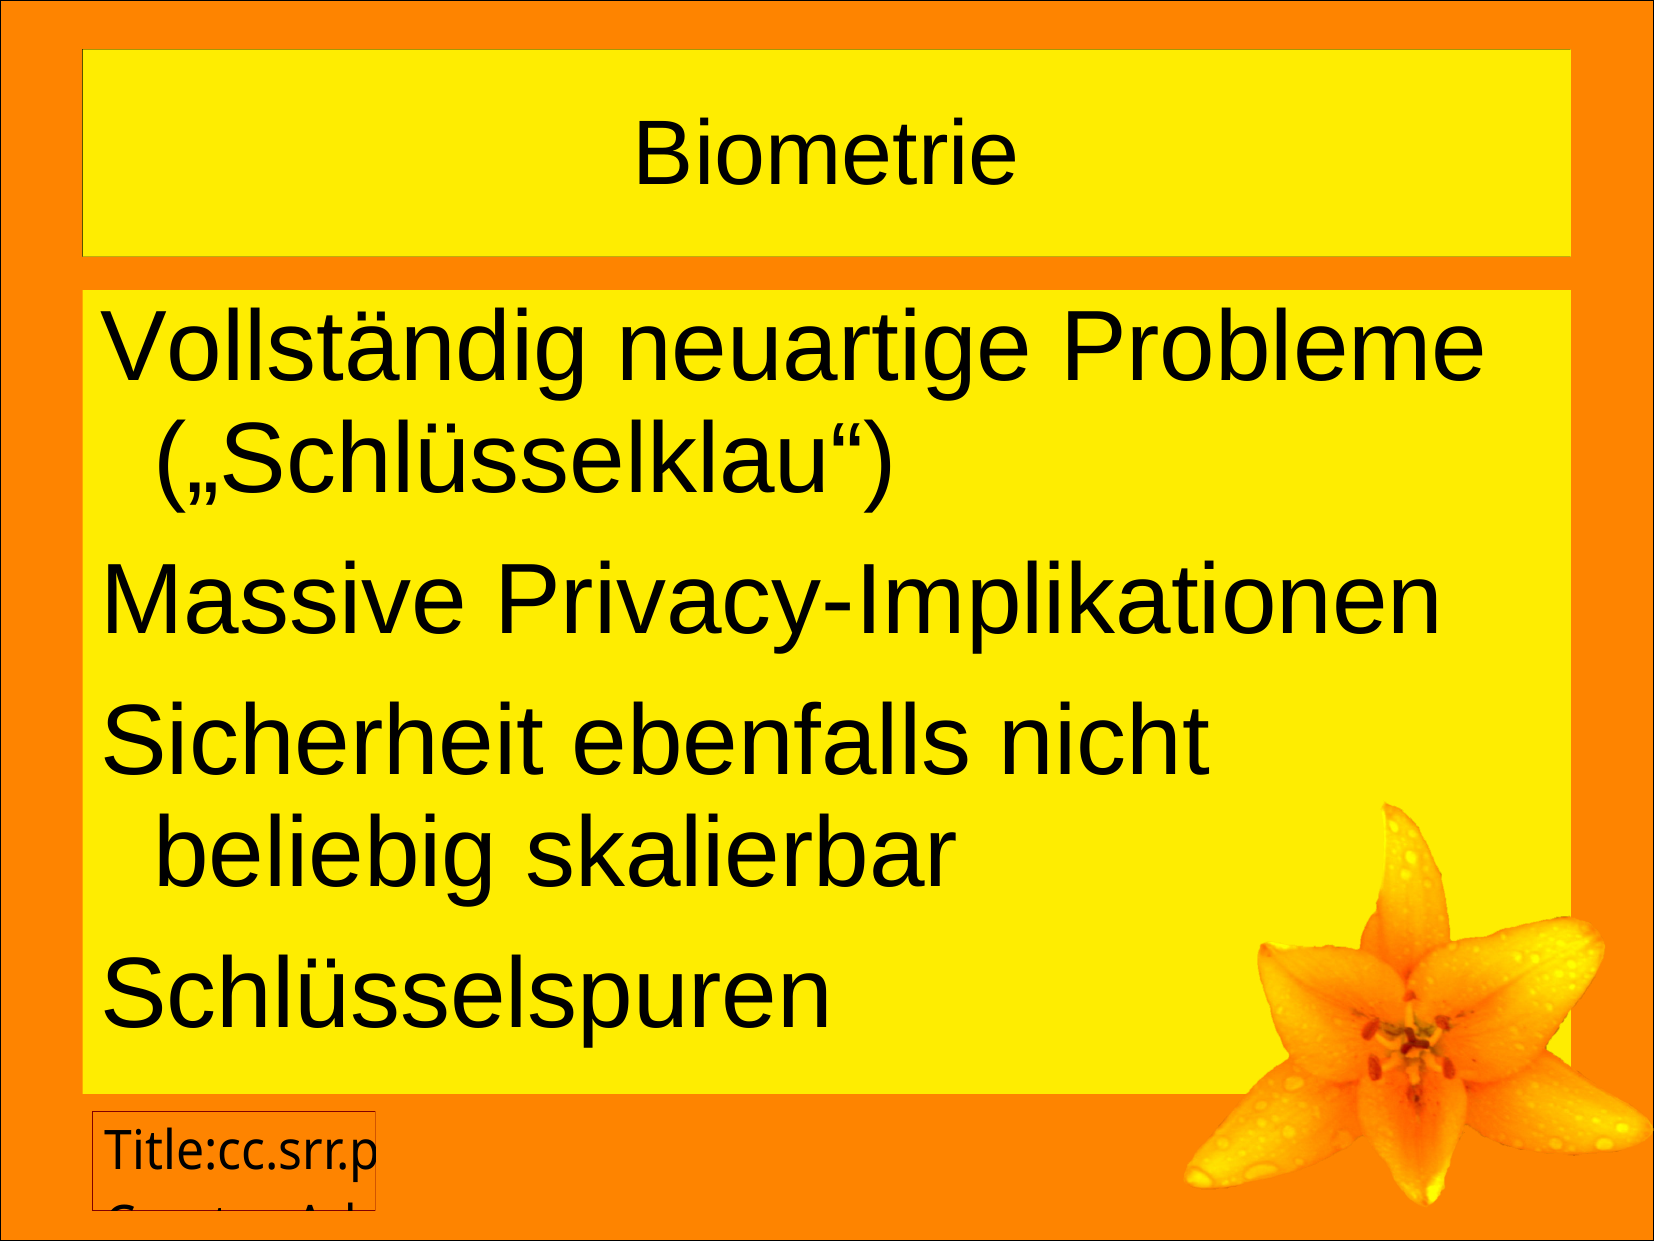

# Biometrie
Vollständig neuartige Probleme („Schlüsselklau“)
Massive Privacy-Implikationen
Sicherheit ebenfalls nicht beliebig skalierbar
Schlüsselspuren